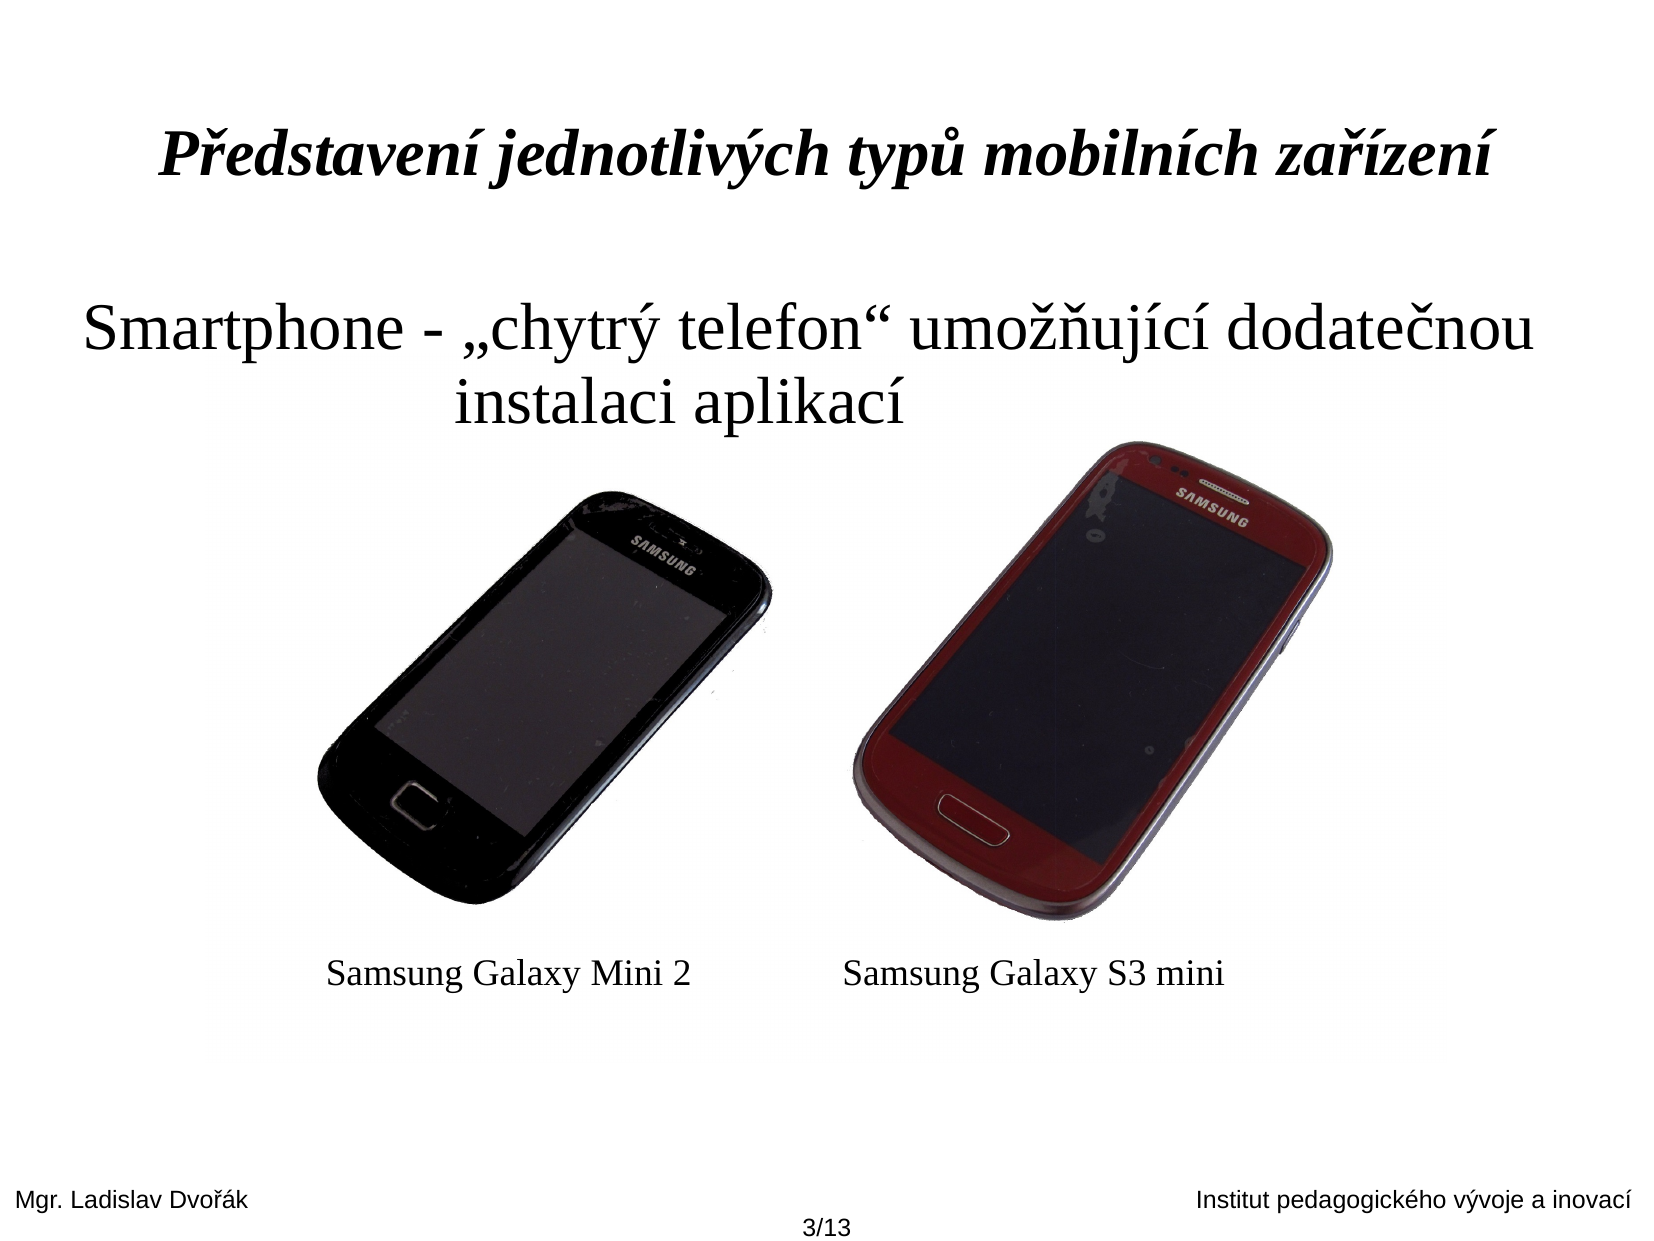

# Představení jednotlivých typů mobilních zařízení
Smartphone - „chytrý telefon“ umožňující dodatečnou instalaci aplikací
		Samsung Galaxy Mini 2			Samsung Galaxy S3 mini
Mgr. Ladislav Dvořák													Institut pedagogického vývoje a inovací
3/13